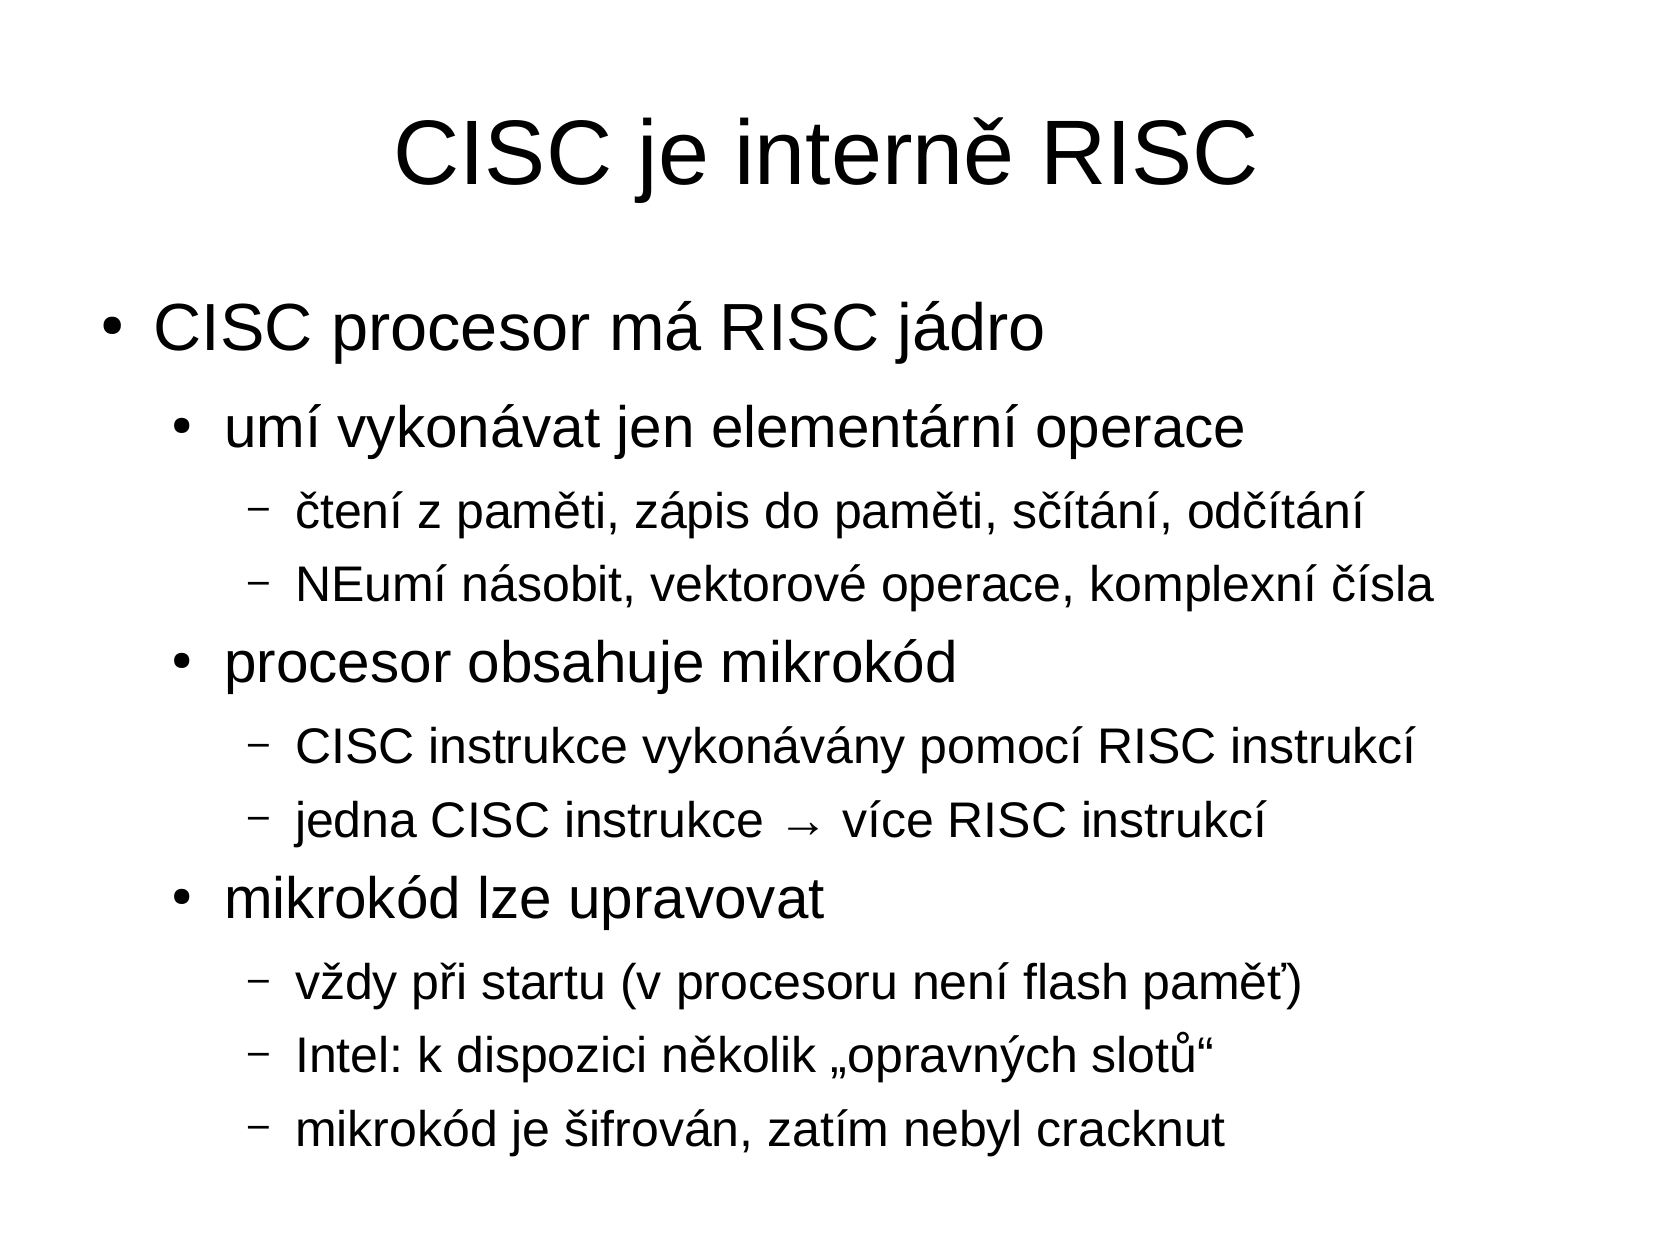

# CISC je interně RISC
CISC procesor má RISC jádro
umí vykonávat jen elementární operace
čtení z paměti, zápis do paměti, sčítání, odčítání
NEumí násobit, vektorové operace, komplexní čísla
procesor obsahuje mikrokód
CISC instrukce vykonávány pomocí RISC instrukcí
jedna CISC instrukce → více RISC instrukcí
mikrokód lze upravovat
vždy při startu (v procesoru není flash paměť)
Intel: k dispozici několik „opravných slotů“
mikrokód je šifrován, zatím nebyl cracknut